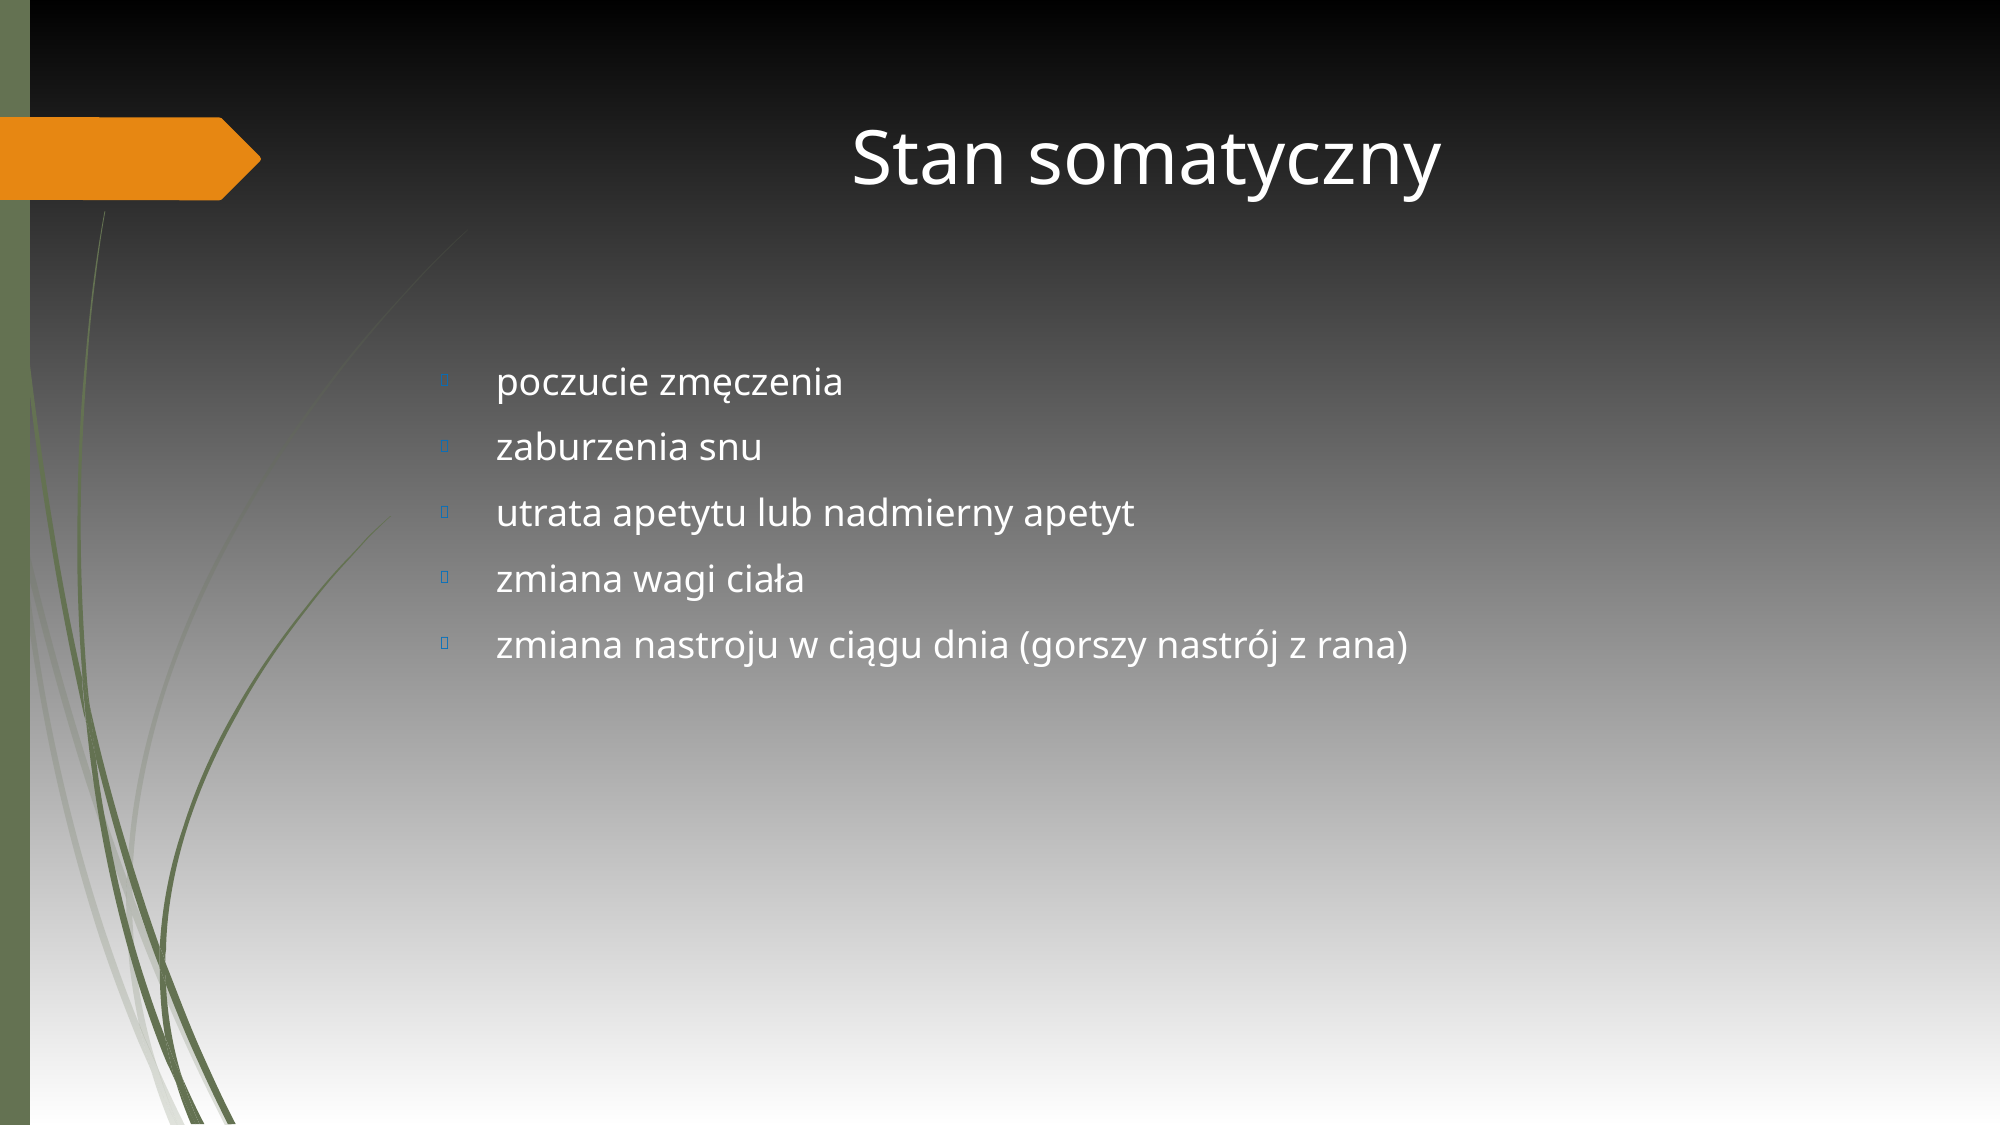

# Stan somatyczny
poczucie zmęczenia
zaburzenia snu
utrata apetytu lub nadmierny apetyt
zmiana wagi ciała
zmiana nastroju w ciągu dnia (gorszy nastrój z rana)